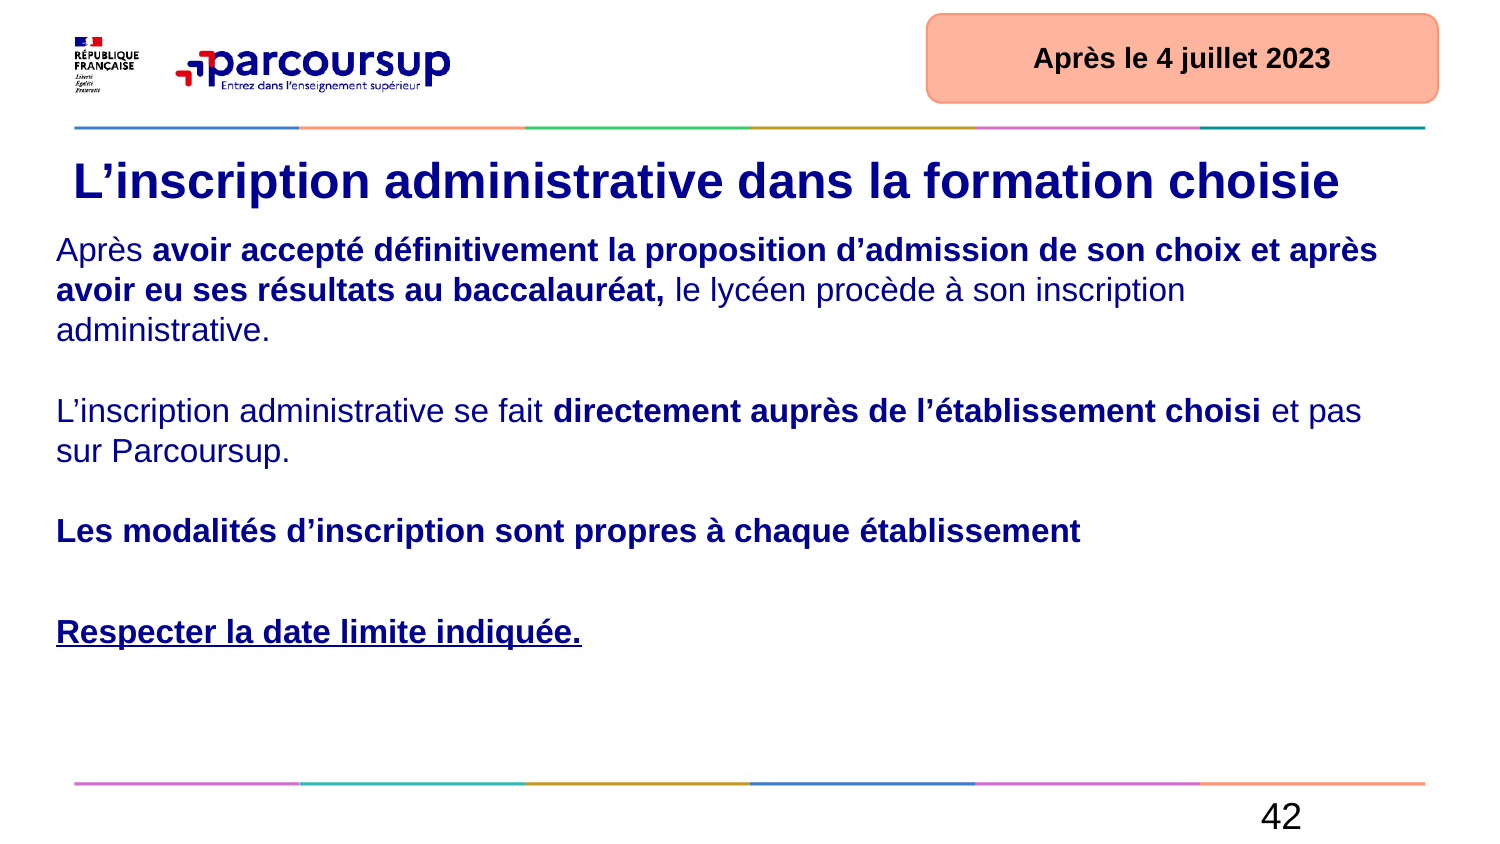

Après le 4 juillet 2023
# L’inscription administrative dans la formation choisie
Après avoir accepté définitivement la proposition d’admission de son choix et après avoir eu ses résultats au baccalauréat, le lycéen procède à son inscription administrative.
L’inscription administrative se fait directement auprès de l’établissement choisi et pas sur Parcoursup.
Les modalités d’inscription sont propres à chaque établissement
Respecter la date limite indiquée.